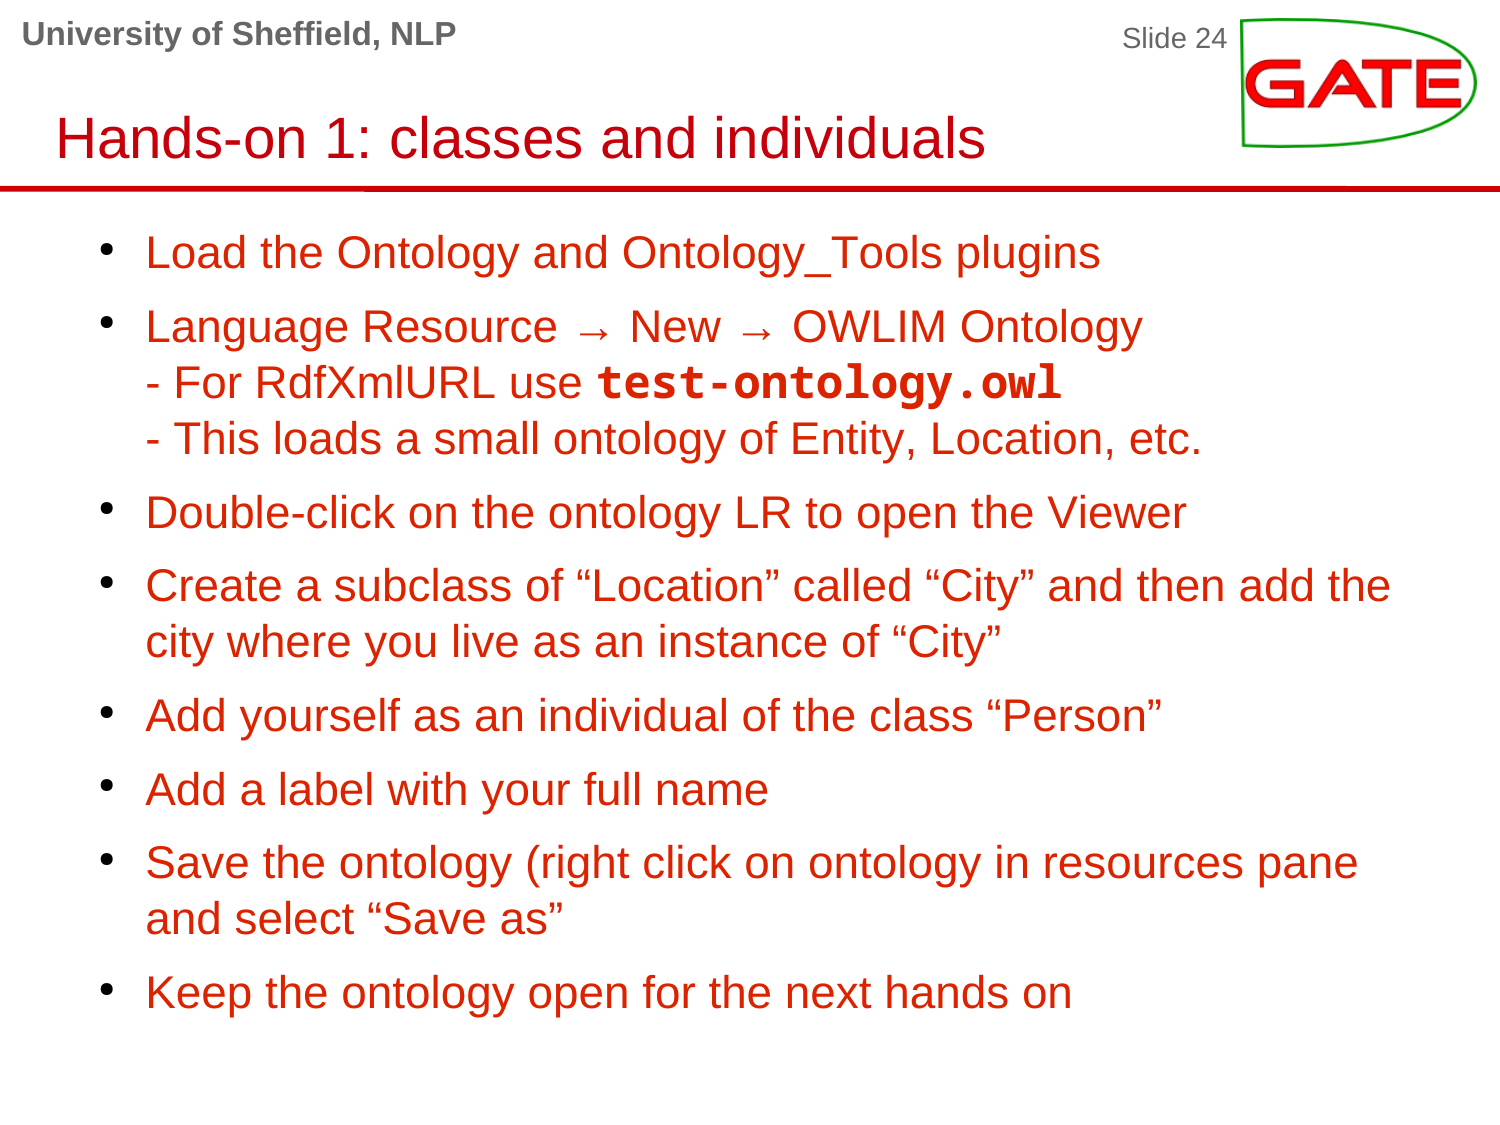

24
# Hands-on 1: classes and individuals
Load the Ontology and Ontology_Tools plugins
Language Resource → New → OWLIM Ontology
- For RdfXmlURL use test-ontology.owl
- This loads a small ontology of Entity, Location, etc.
Double-click on the ontology LR to open the Viewer
Create a subclass of “Location” called “City” and then add the city where you live as an instance of “City”
Add yourself as an individual of the class “Person”
Add a label with your full name
Save the ontology (right click on ontology in resources pane and select “Save as”
Keep the ontology open for the next hands on